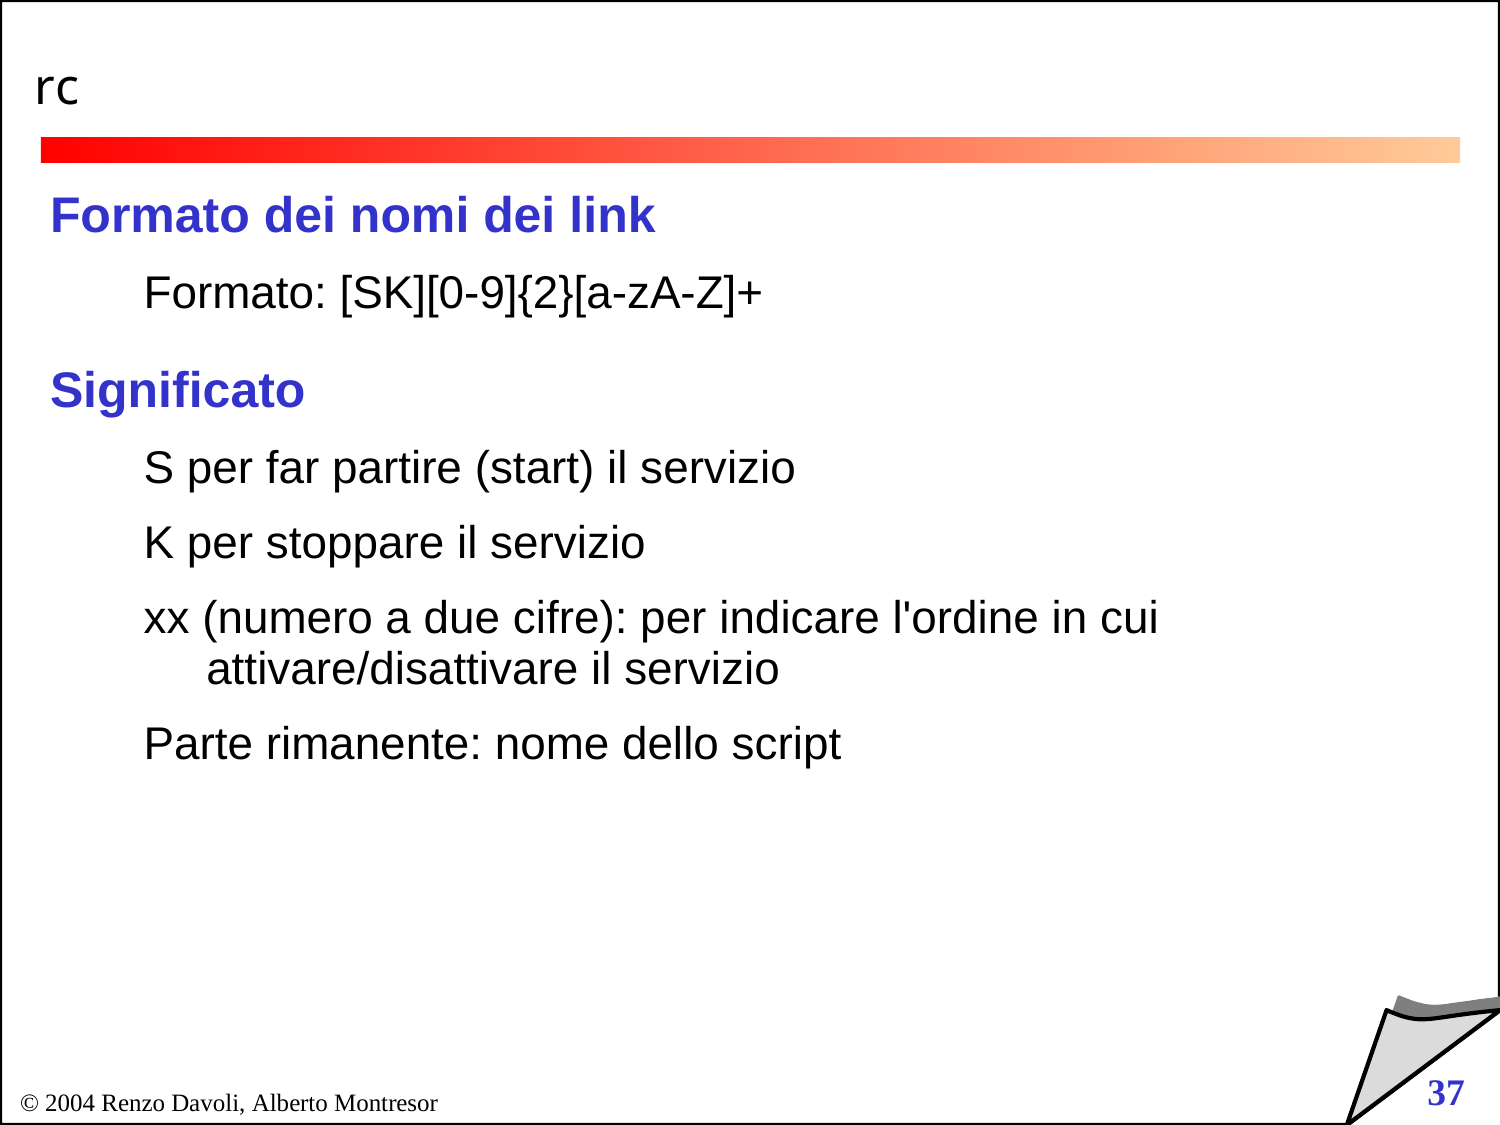

# rc
Formato dei nomi dei link
Formato: [SK][0-9]{2}[a-zA-Z]+
Significato
S per far partire (start) il servizio
K per stoppare il servizio
xx (numero a due cifre): per indicare l'ordine in cui attivare/disattivare il servizio
Parte rimanente: nome dello script